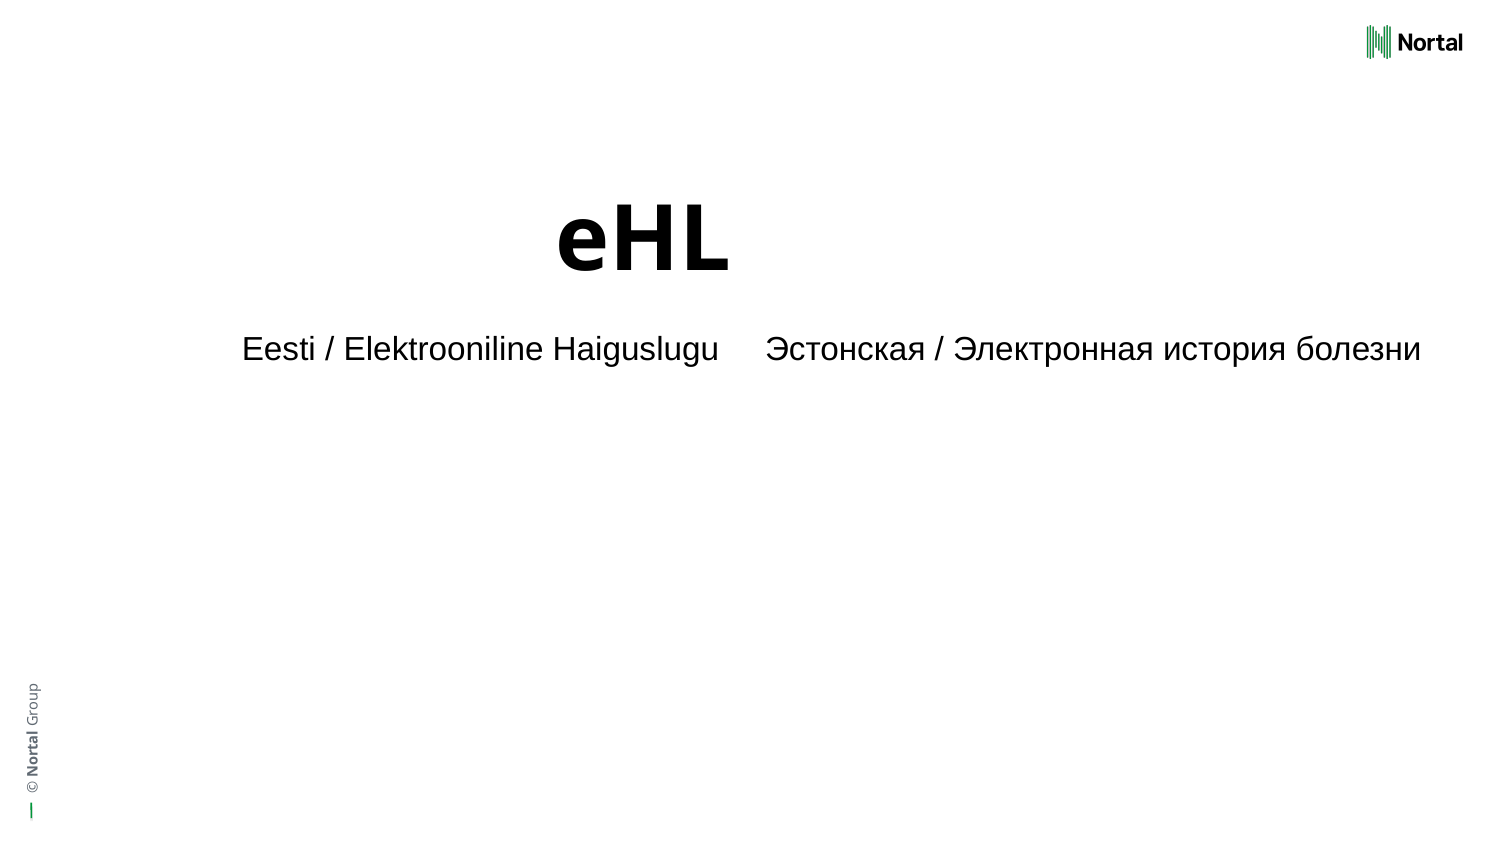

# eHL
Eesti / Elektrooniline Haiguslugu
Эстонская / Электронная история болезни